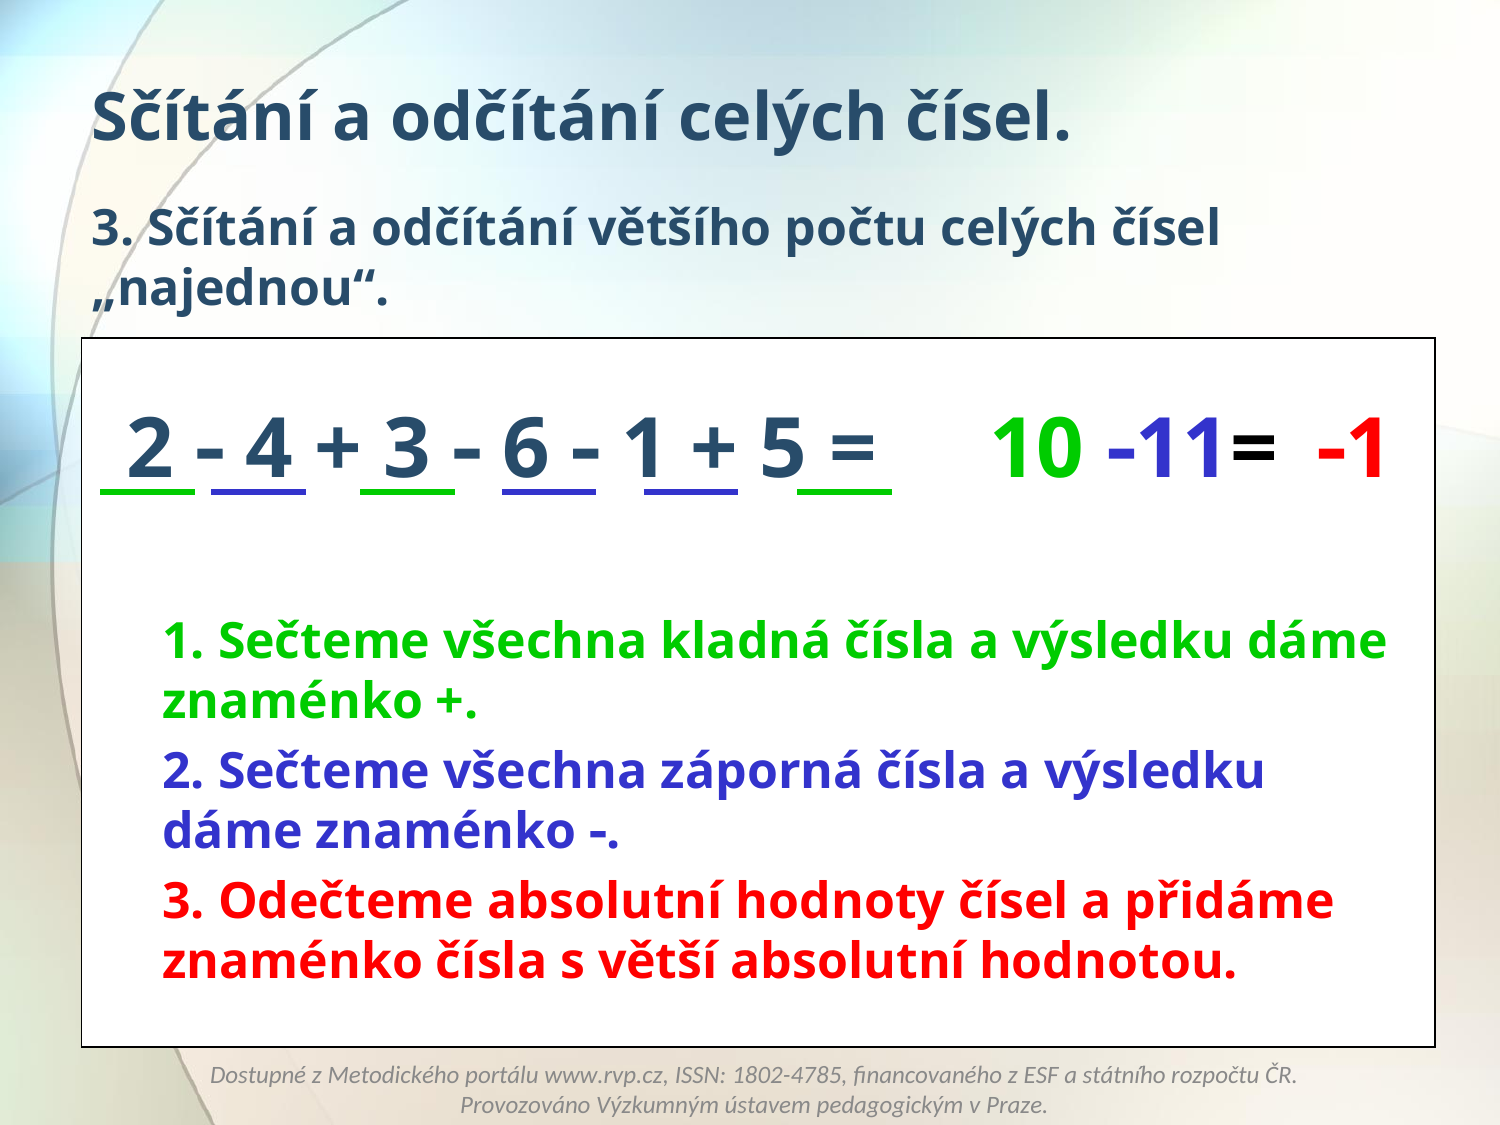

Sčítání a odčítání celých čísel.
3. Sčítání a odčítání většího počtu celých čísel „najednou“.
2  4 + 3  6  1 + 5 =
10
11=
1
1. Sečteme všechna kladná čísla a výsledku dáme znaménko +.
2. Sečteme všechna záporná čísla a výsledku dáme znaménko .
3. Odečteme absolutní hodnoty čísel a přidáme znaménko čísla s větší absolutní hodnotou.